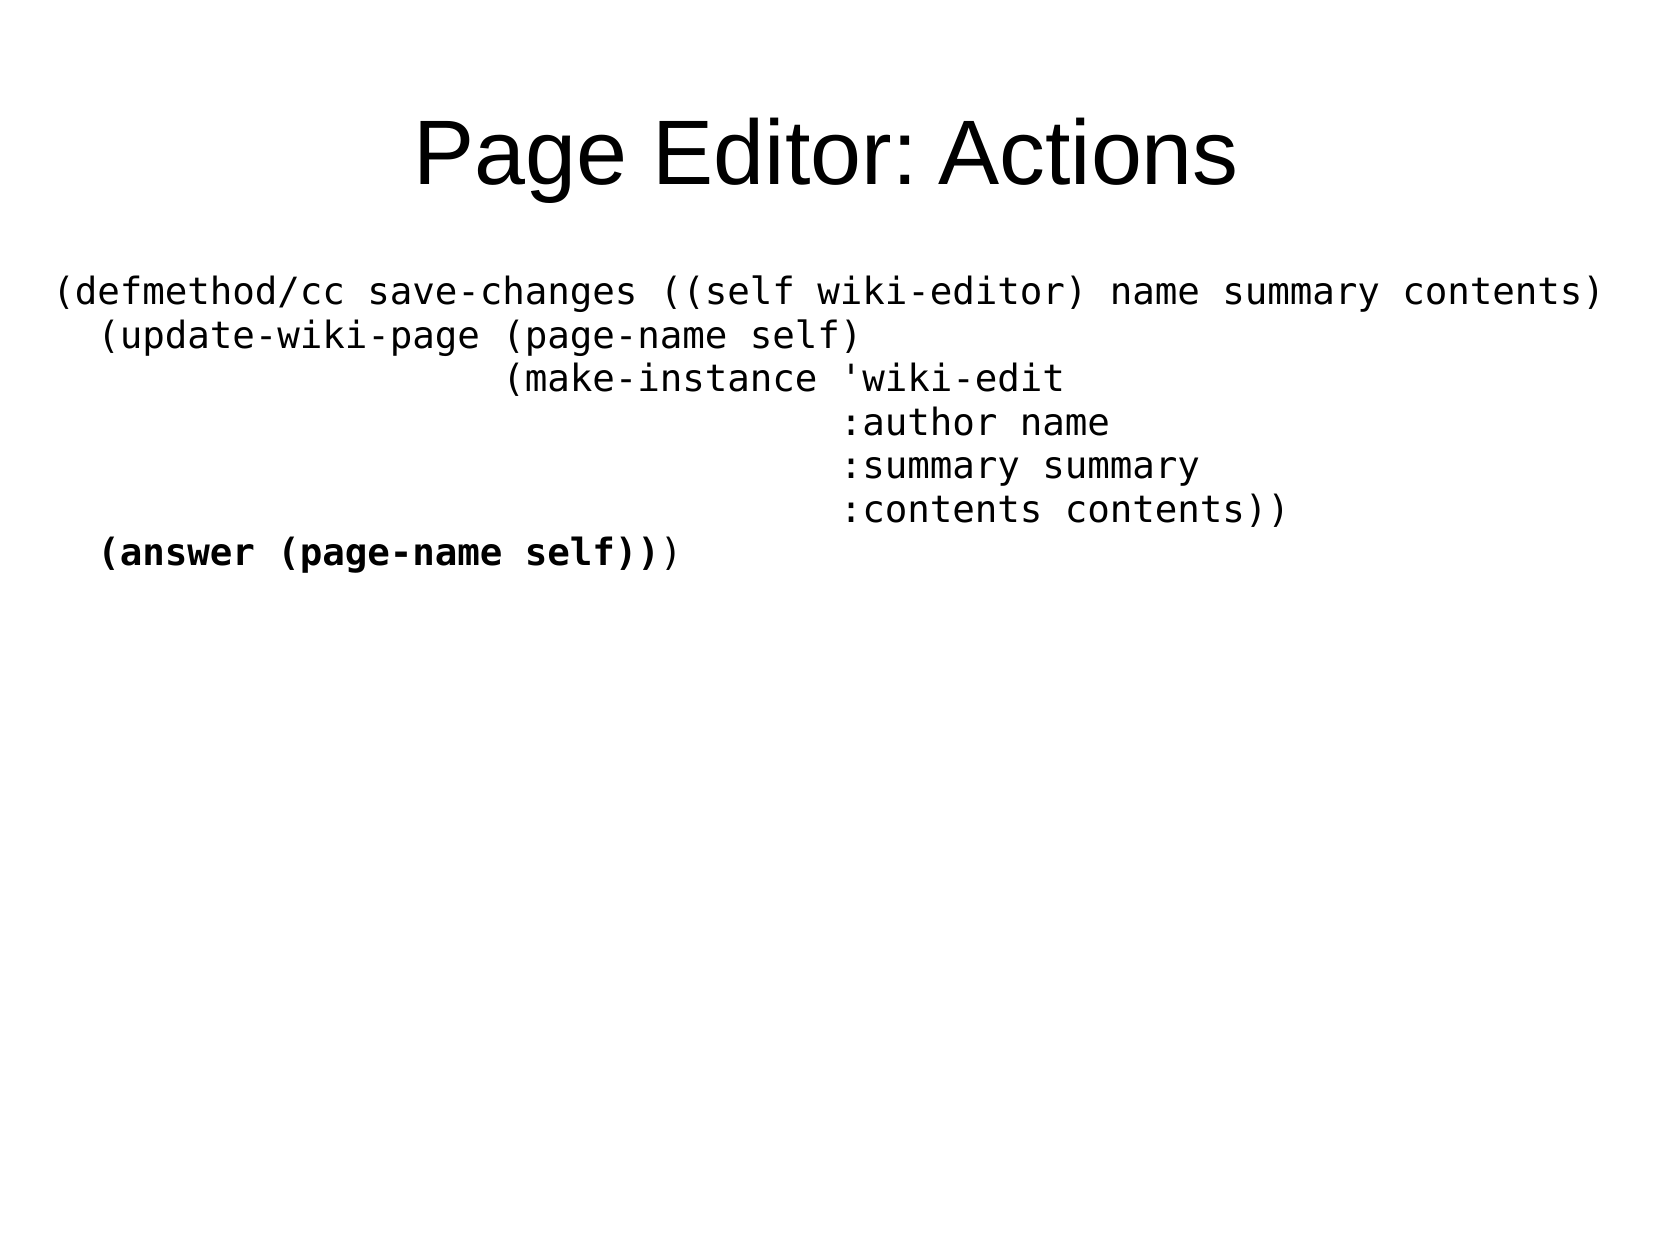

# Page Editor: Actions
(defmethod/cc save-changes ((self wiki-editor) name summary contents)
 (update-wiki-page (page-name self)
 (make-instance 'wiki-edit
 :author name
 :summary summary
 :contents contents))
 (answer (page-name self)))